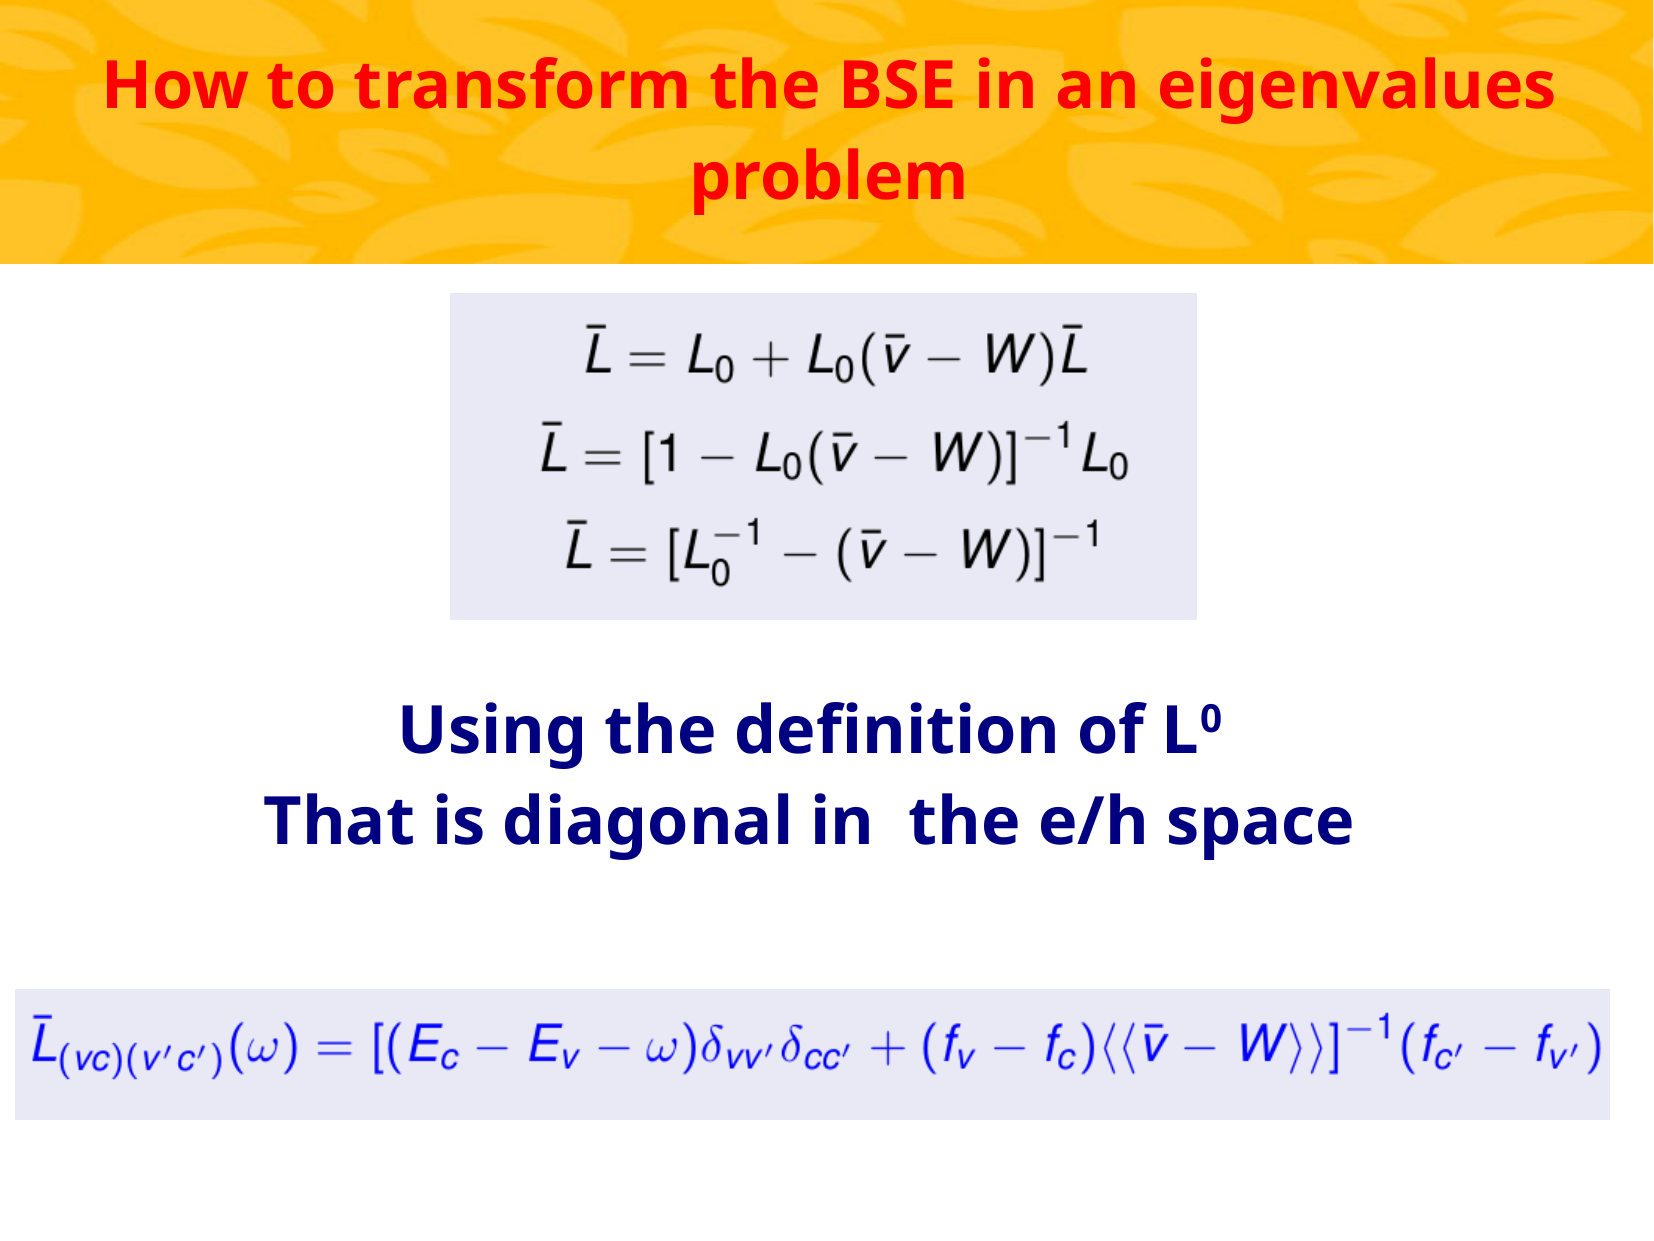

How to transform the BSE in an eigenvalues problem
Using the definition of L0
That is diagonal in the e/h space